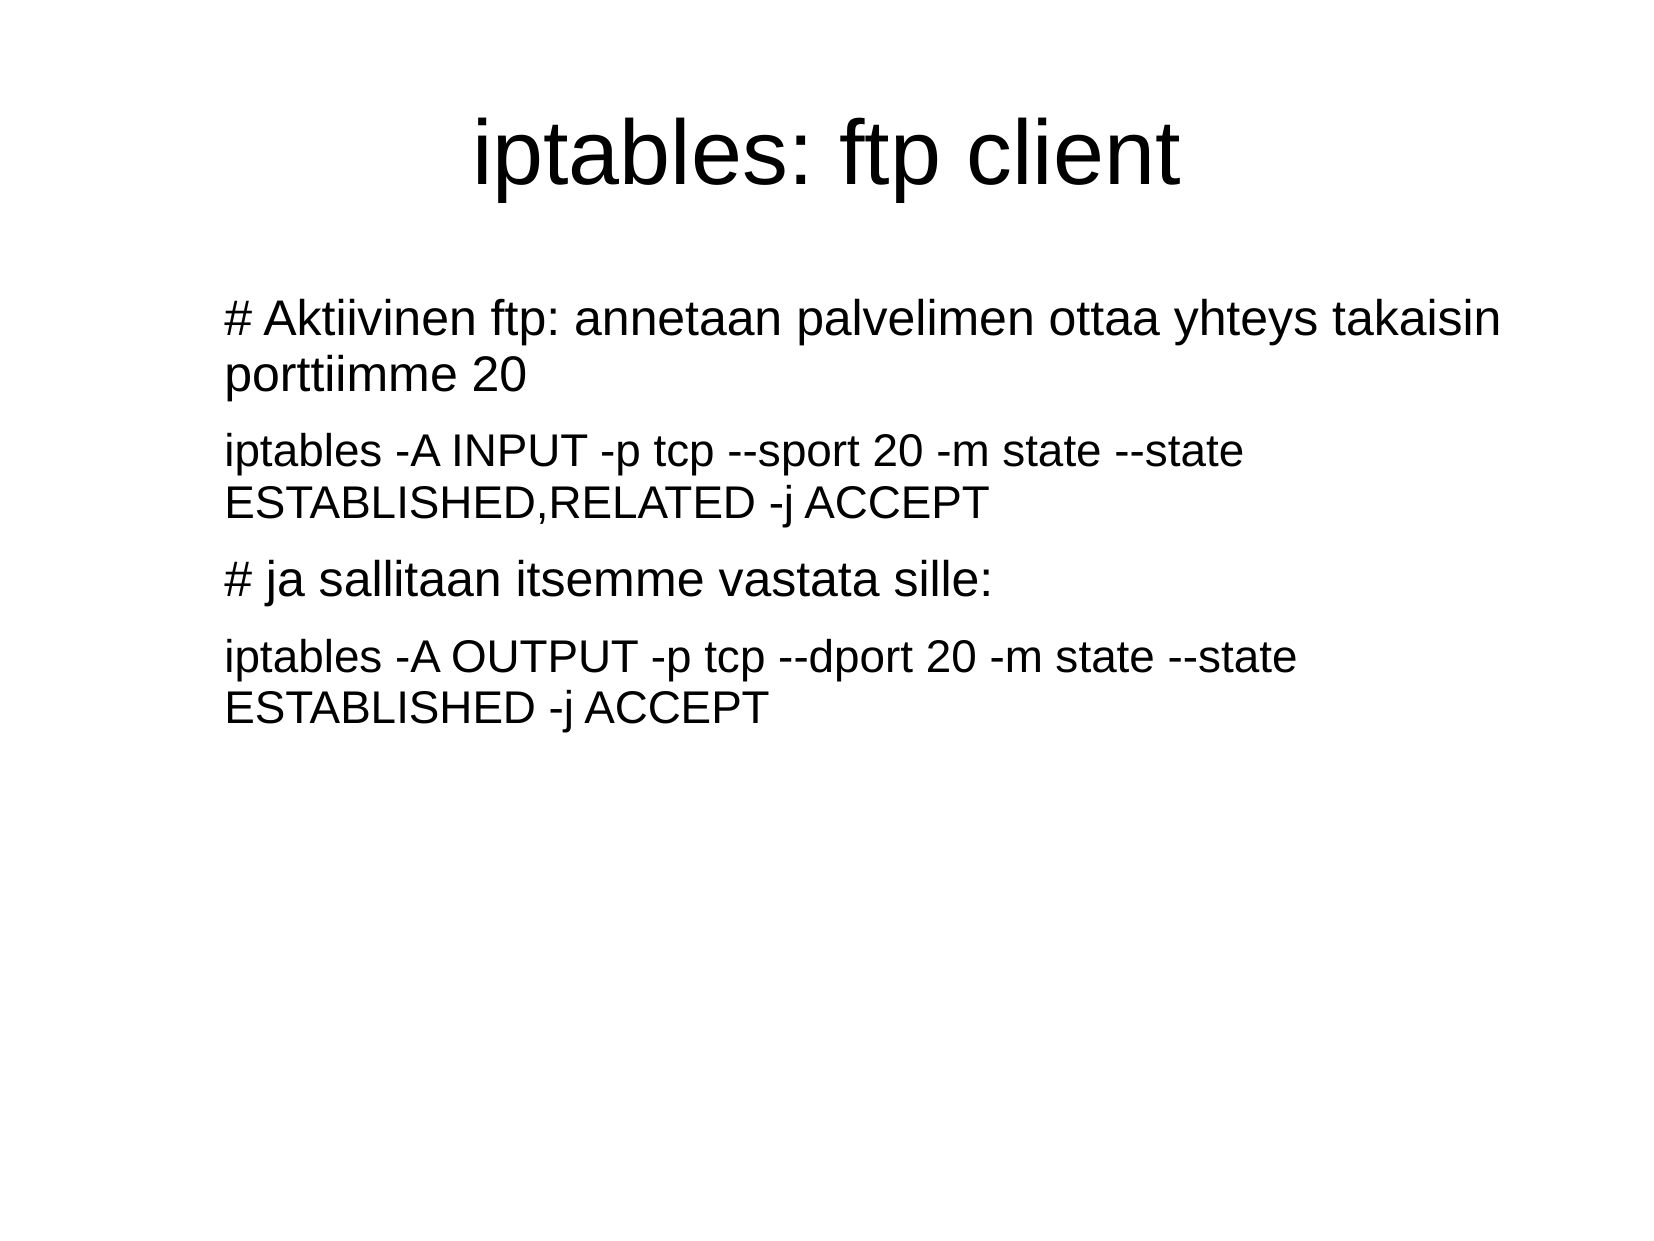

# iptables: ftp client
# Aktiivinen ftp: annetaan palvelimen ottaa yhteys takaisin porttiimme 20
iptables -A INPUT -p tcp --sport 20 -m state --state ESTABLISHED,RELATED -j ACCEPT
# ja sallitaan itsemme vastata sille:
iptables -A OUTPUT -p tcp --dport 20 -m state --state ESTABLISHED -j ACCEPT